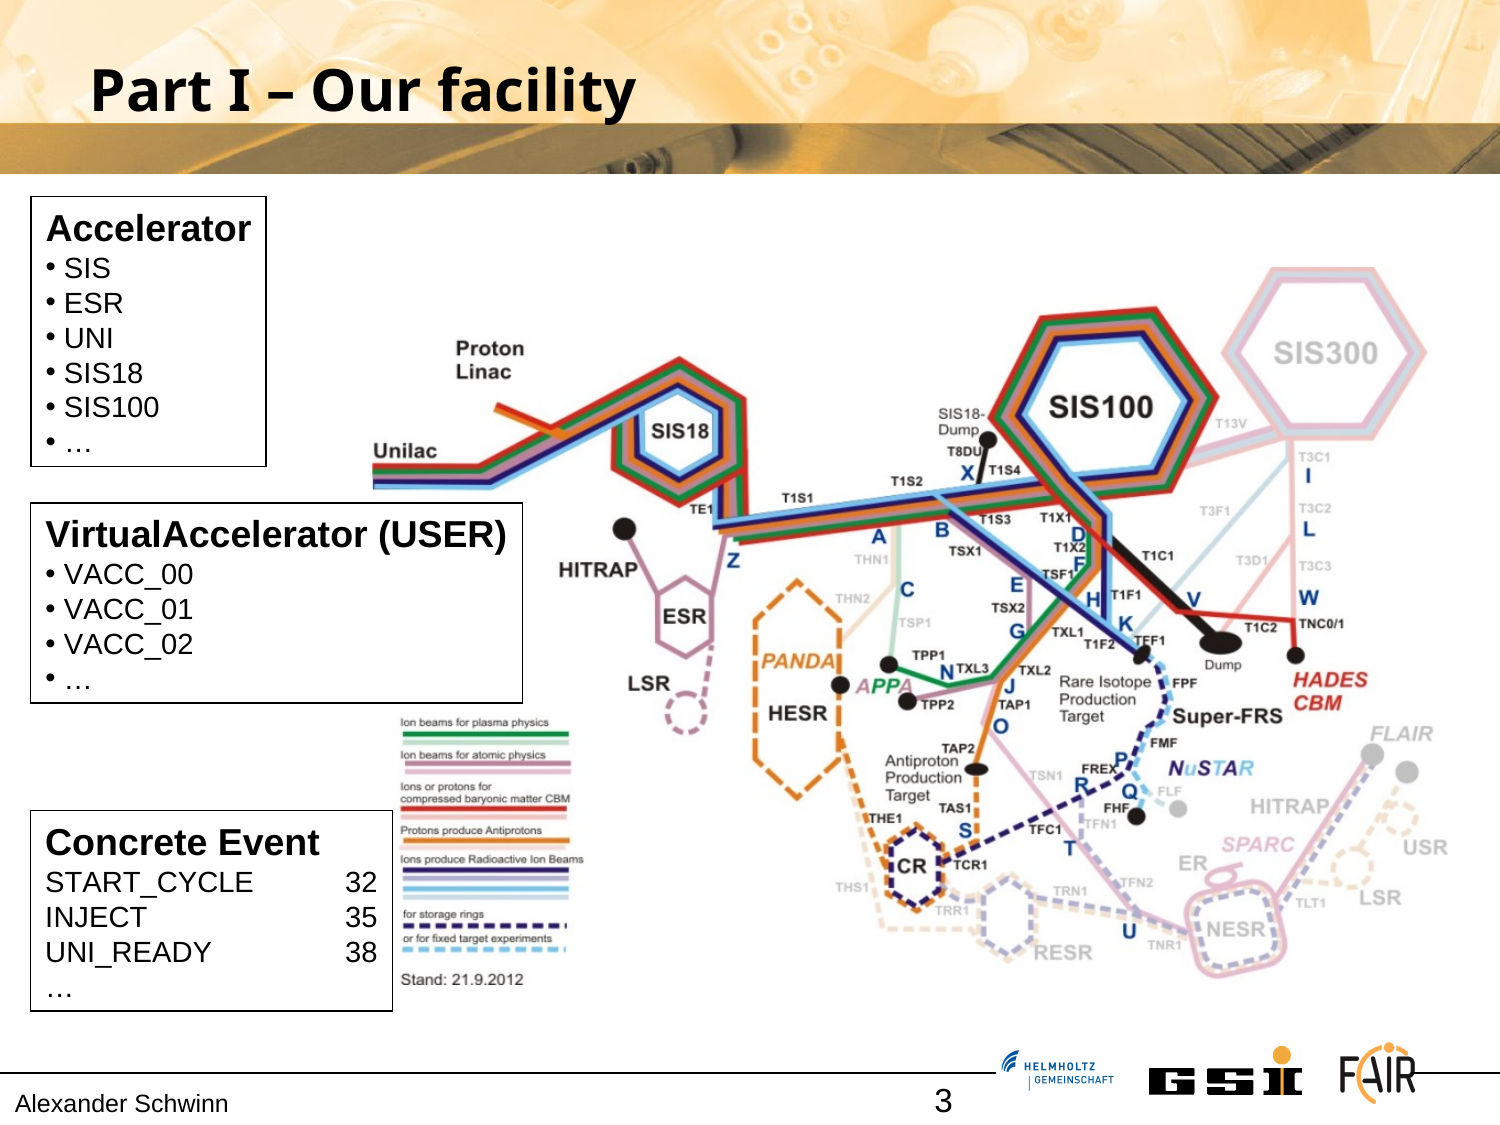

Part I – Our facility
Accelerator
 SIS
 ESR
 UNI
 SIS18
 SIS100
 …
VirtualAccelerator (USER)
 VACC_00
 VACC_01
 VACC_02
 …
Concrete Event
START_CYCLE	32
INJECT		35
UNI_READY	38
…
3